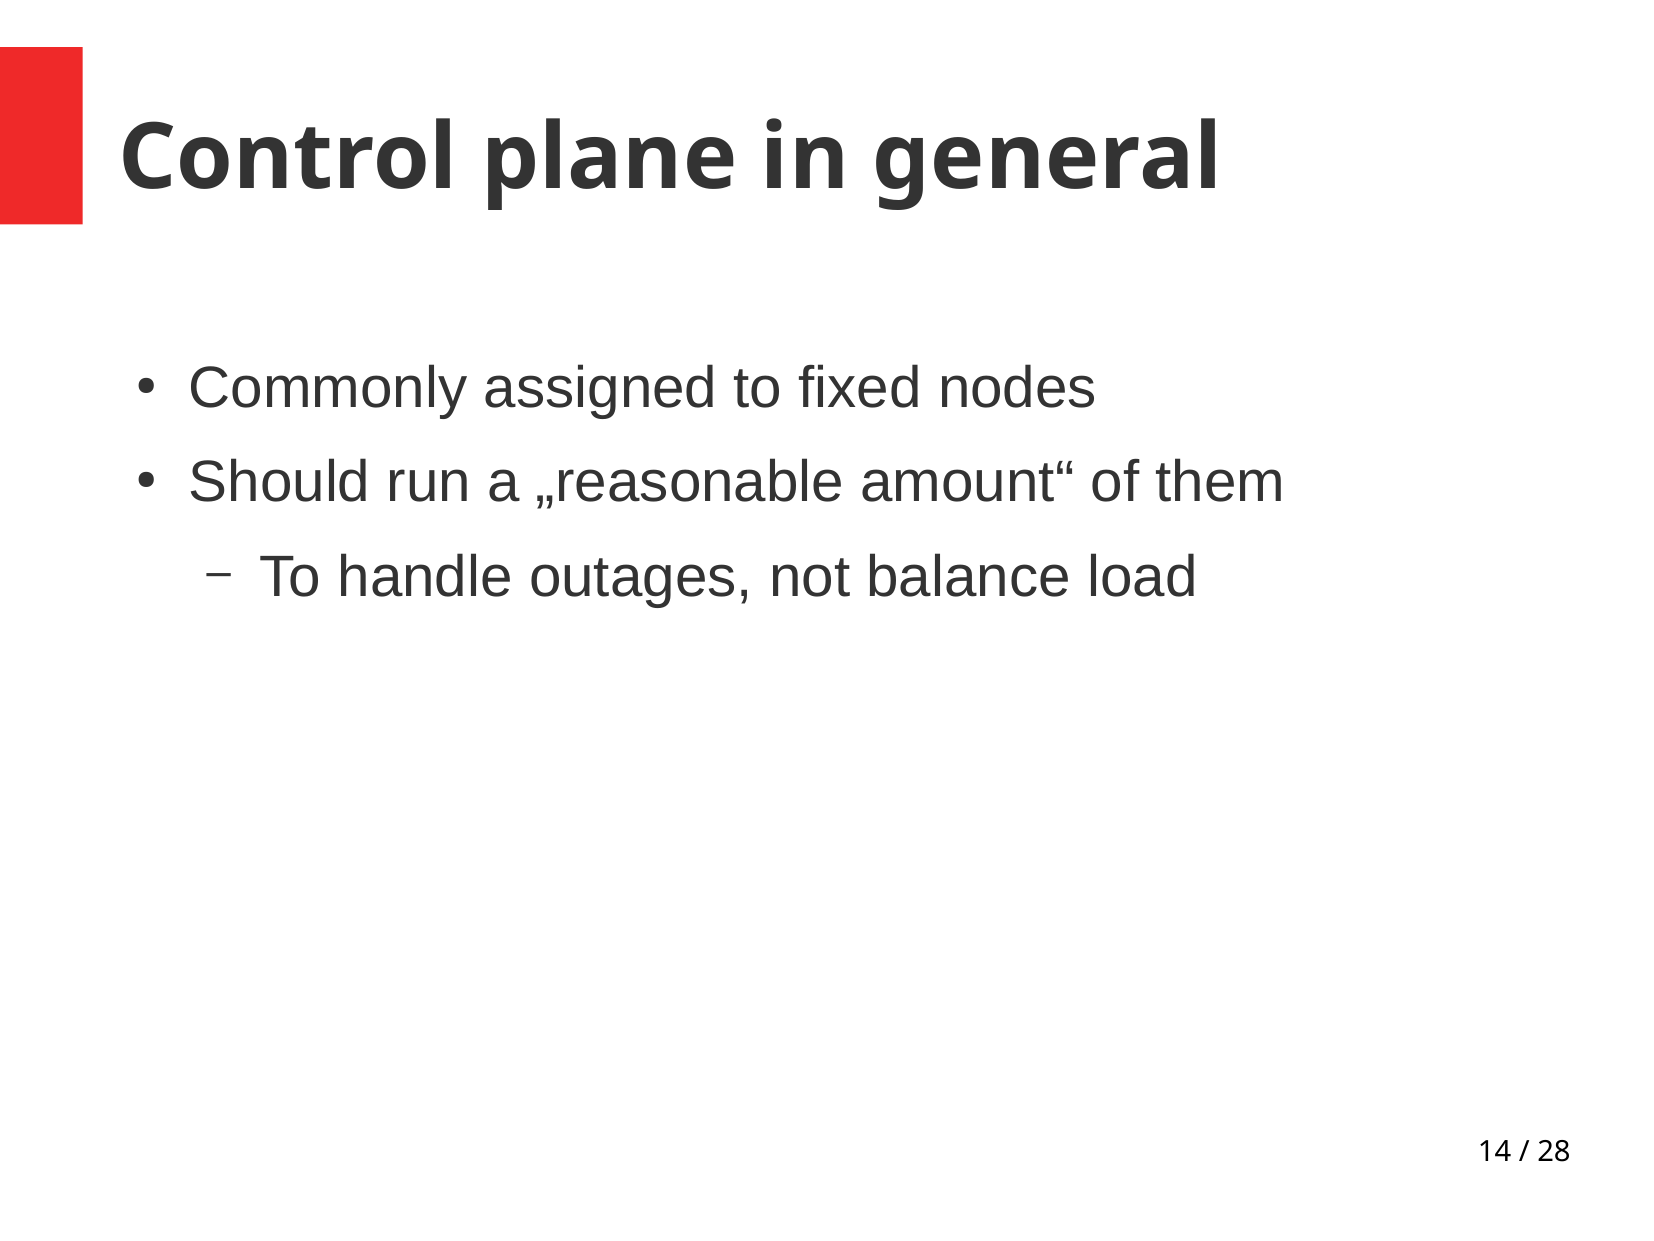

# Control plane in general
Commonly assigned to fixed nodes
Should run a „reasonable amount“ of them
To handle outages, not balance load
14